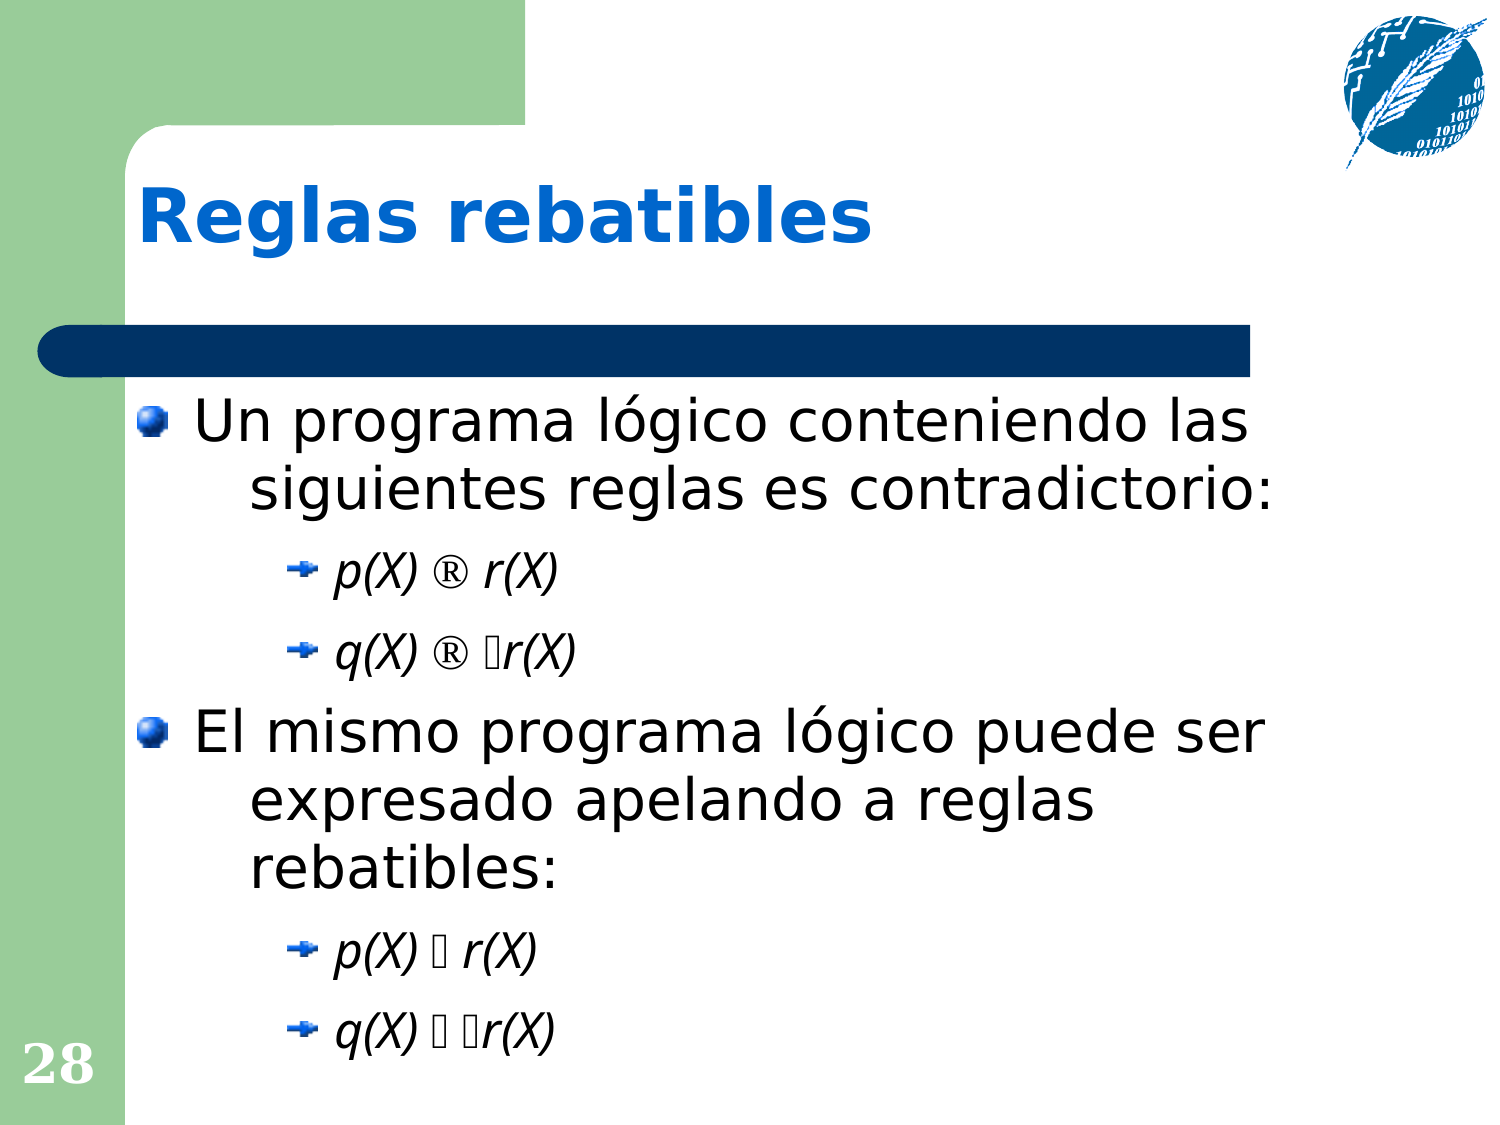

# Reglas rebatibles
Un programa lógico conteniendo las siguientes reglas es contradictorio:
p(X) ® r(X)
q(X) ® r(X)
El mismo programa lógico puede ser expresado apelando a reglas rebatibles:
p(X)  r(X)
q(X)  r(X)
28